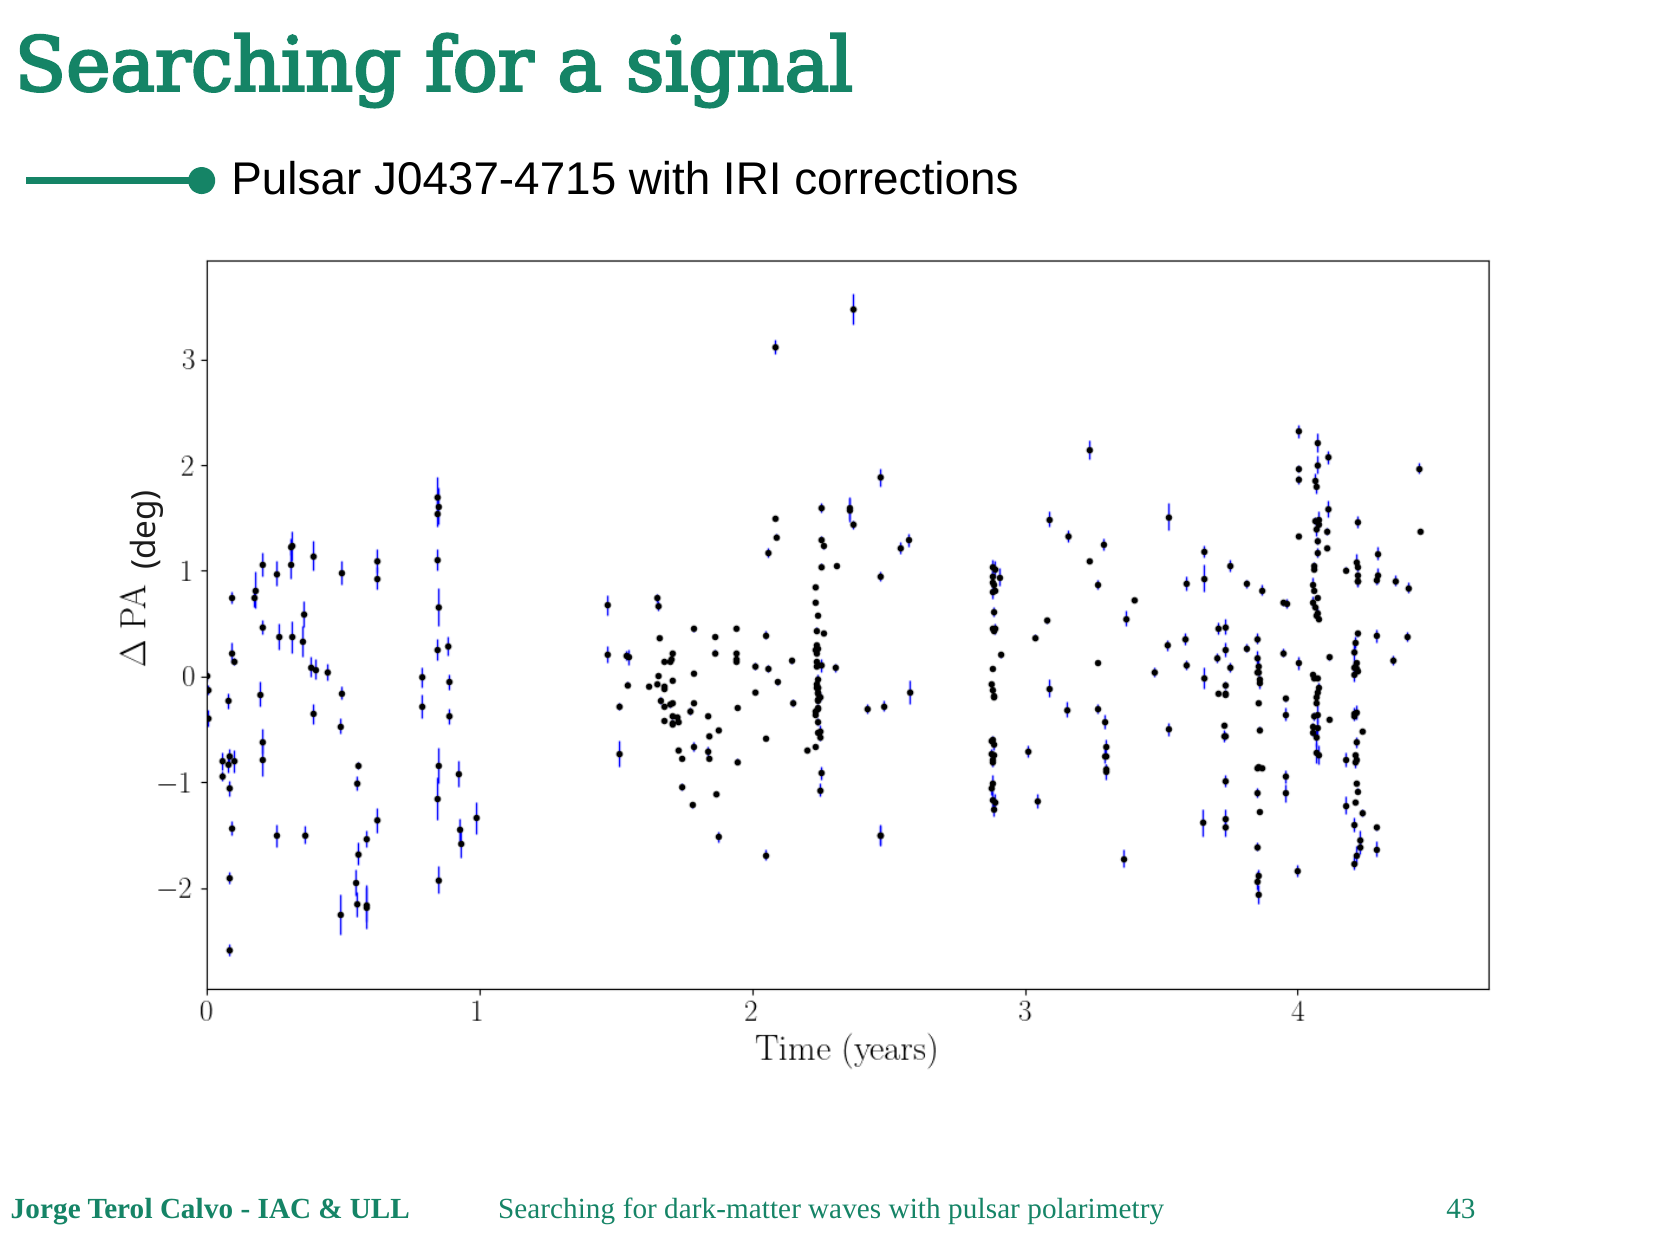

Searching for a signal
Pulsar J0437-4715 with IRI corrections
(deg)
Jorge Terol Calvo - IAC & ULL
Searching for dark-matter waves with pulsar polarimetry
43